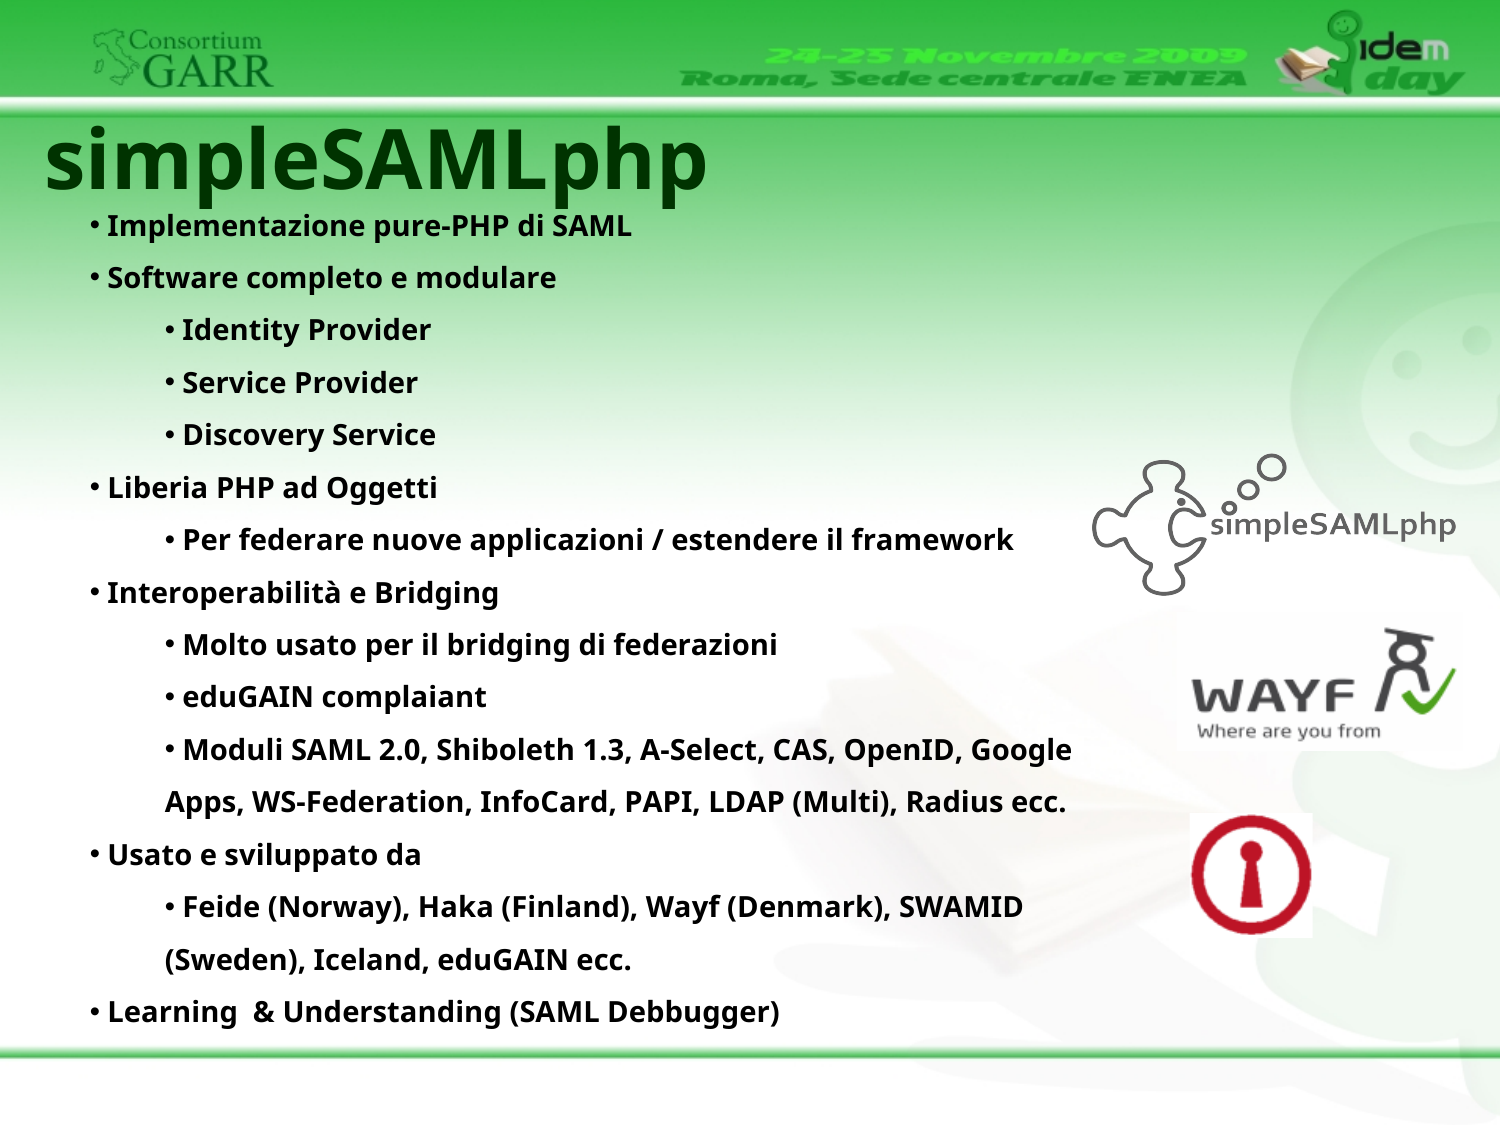

# simpleSAMLphp
 Implementazione pure-PHP di SAML
 Software completo e modulare
 Identity Provider
 Service Provider
 Discovery Service
 Liberia PHP ad Oggetti
 Per federare nuove applicazioni / estendere il framework
 Interoperabilità e Bridging
 Molto usato per il bridging di federazioni
 eduGAIN complaiant
 Moduli SAML 2.0, Shiboleth 1.3, A-Select, CAS, OpenID, Google Apps, WS-Federation, InfoCard, PAPI, LDAP (Multi), Radius ecc.
 Usato e sviluppato da
 Feide (Norway), Haka (Finland), Wayf (Denmark), SWAMID (Sweden), Iceland, eduGAIN ecc.
 Learning & Understanding (SAML Debbugger)